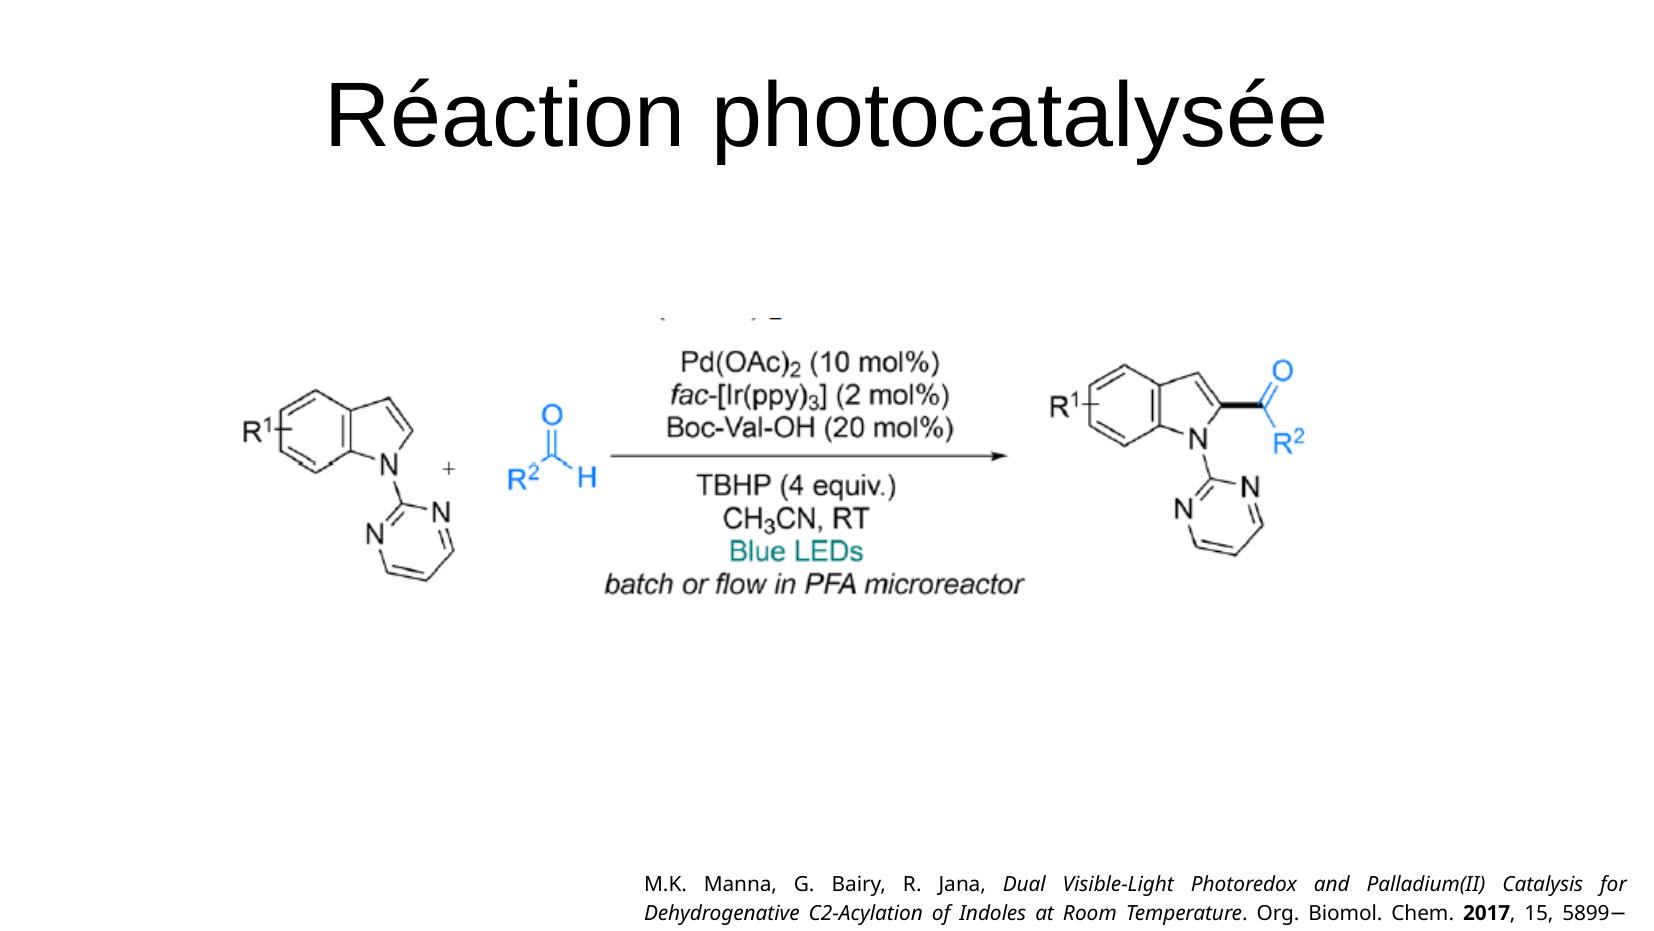

# Réaction photocatalysée
M.K. Manna, G. Bairy, R. Jana, Dual Visible-Light Photoredox and Palladium(II) Catalysis for Dehydrogenative C2-Acylation of Indoles at Room Temperature. Org. Biomol. Chem. 2017, 15, 5899− 5903